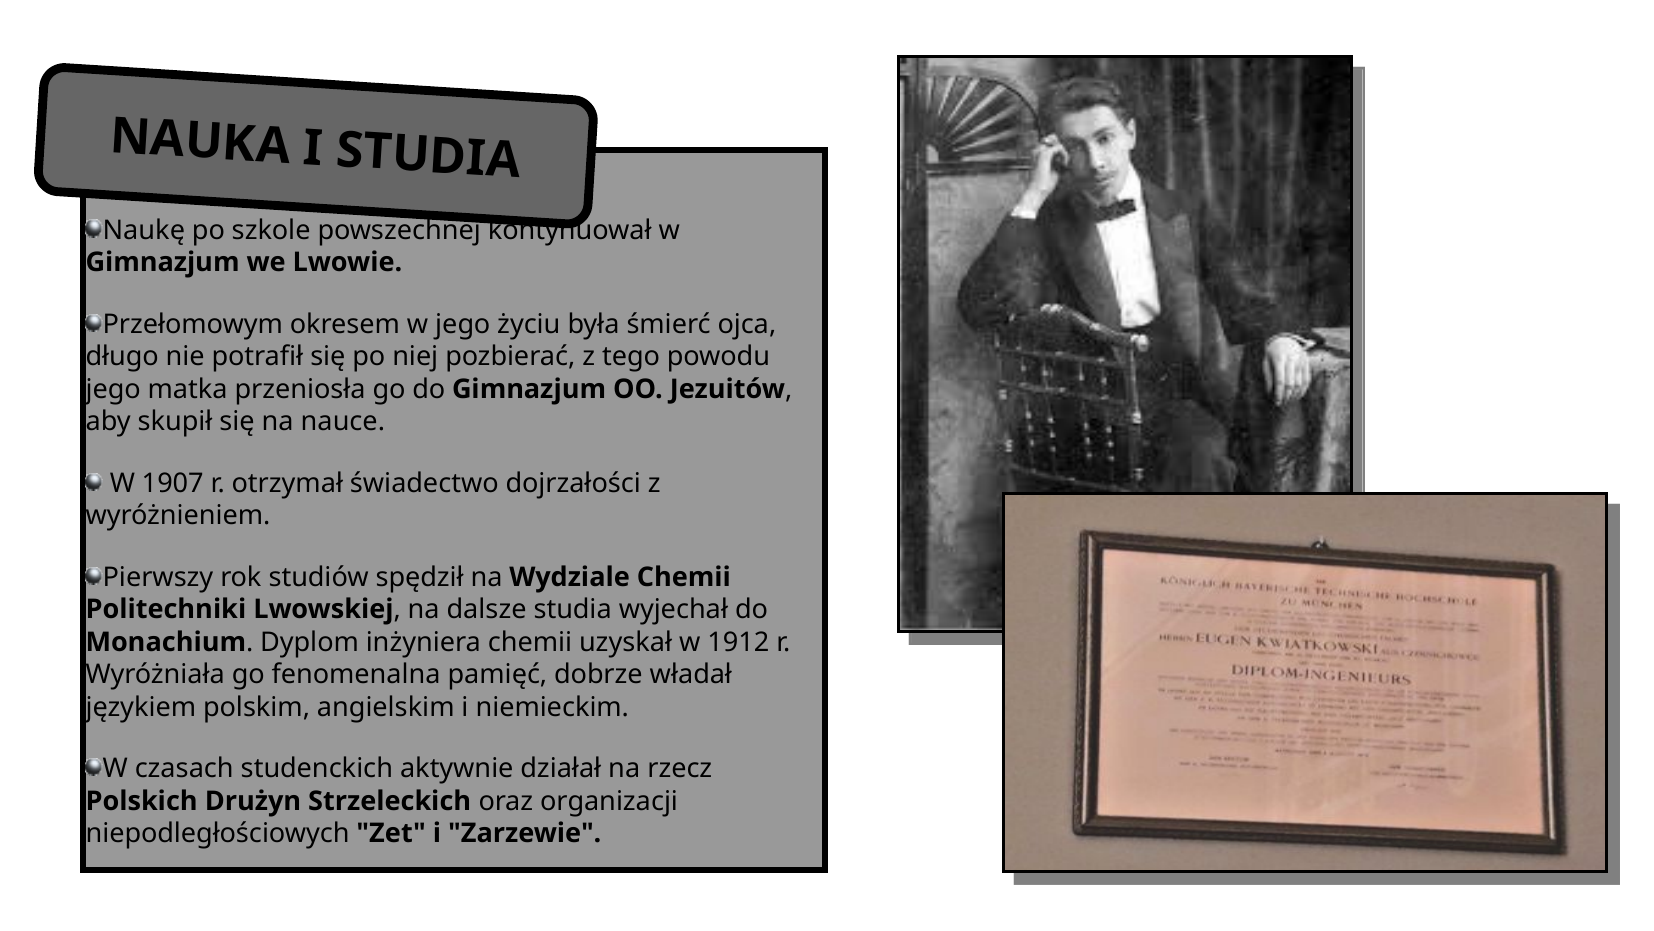

Nauka i studia
# Naukę po szkole powszechnej kontynuował w Gimnazjum we Lwowie.
Przełomowym okresem w jego życiu była śmierć ojca, długo nie potrafił się po niej pozbierać, z tego powodu jego matka przeniosła go do Gimnazjum OO. Jezuitów, aby skupił się na nauce.
 W 1907 r. otrzymał świadectwo dojrzałości z wyróżnieniem.
Pierwszy rok studiów spędził na Wydziale Chemii Politechniki Lwowskiej, na dalsze studia wyjechał do Monachium. Dyplom inżyniera chemii uzyskał w 1912 r. Wyróżniała go fenomenalna pamięć, dobrze władał językiem polskim, angielskim i niemieckim.
W czasach studenckich aktywnie działał na rzecz Polskich Drużyn Strzeleckich oraz organizacji niepodległościowych "Zet" i "Zarzewie".